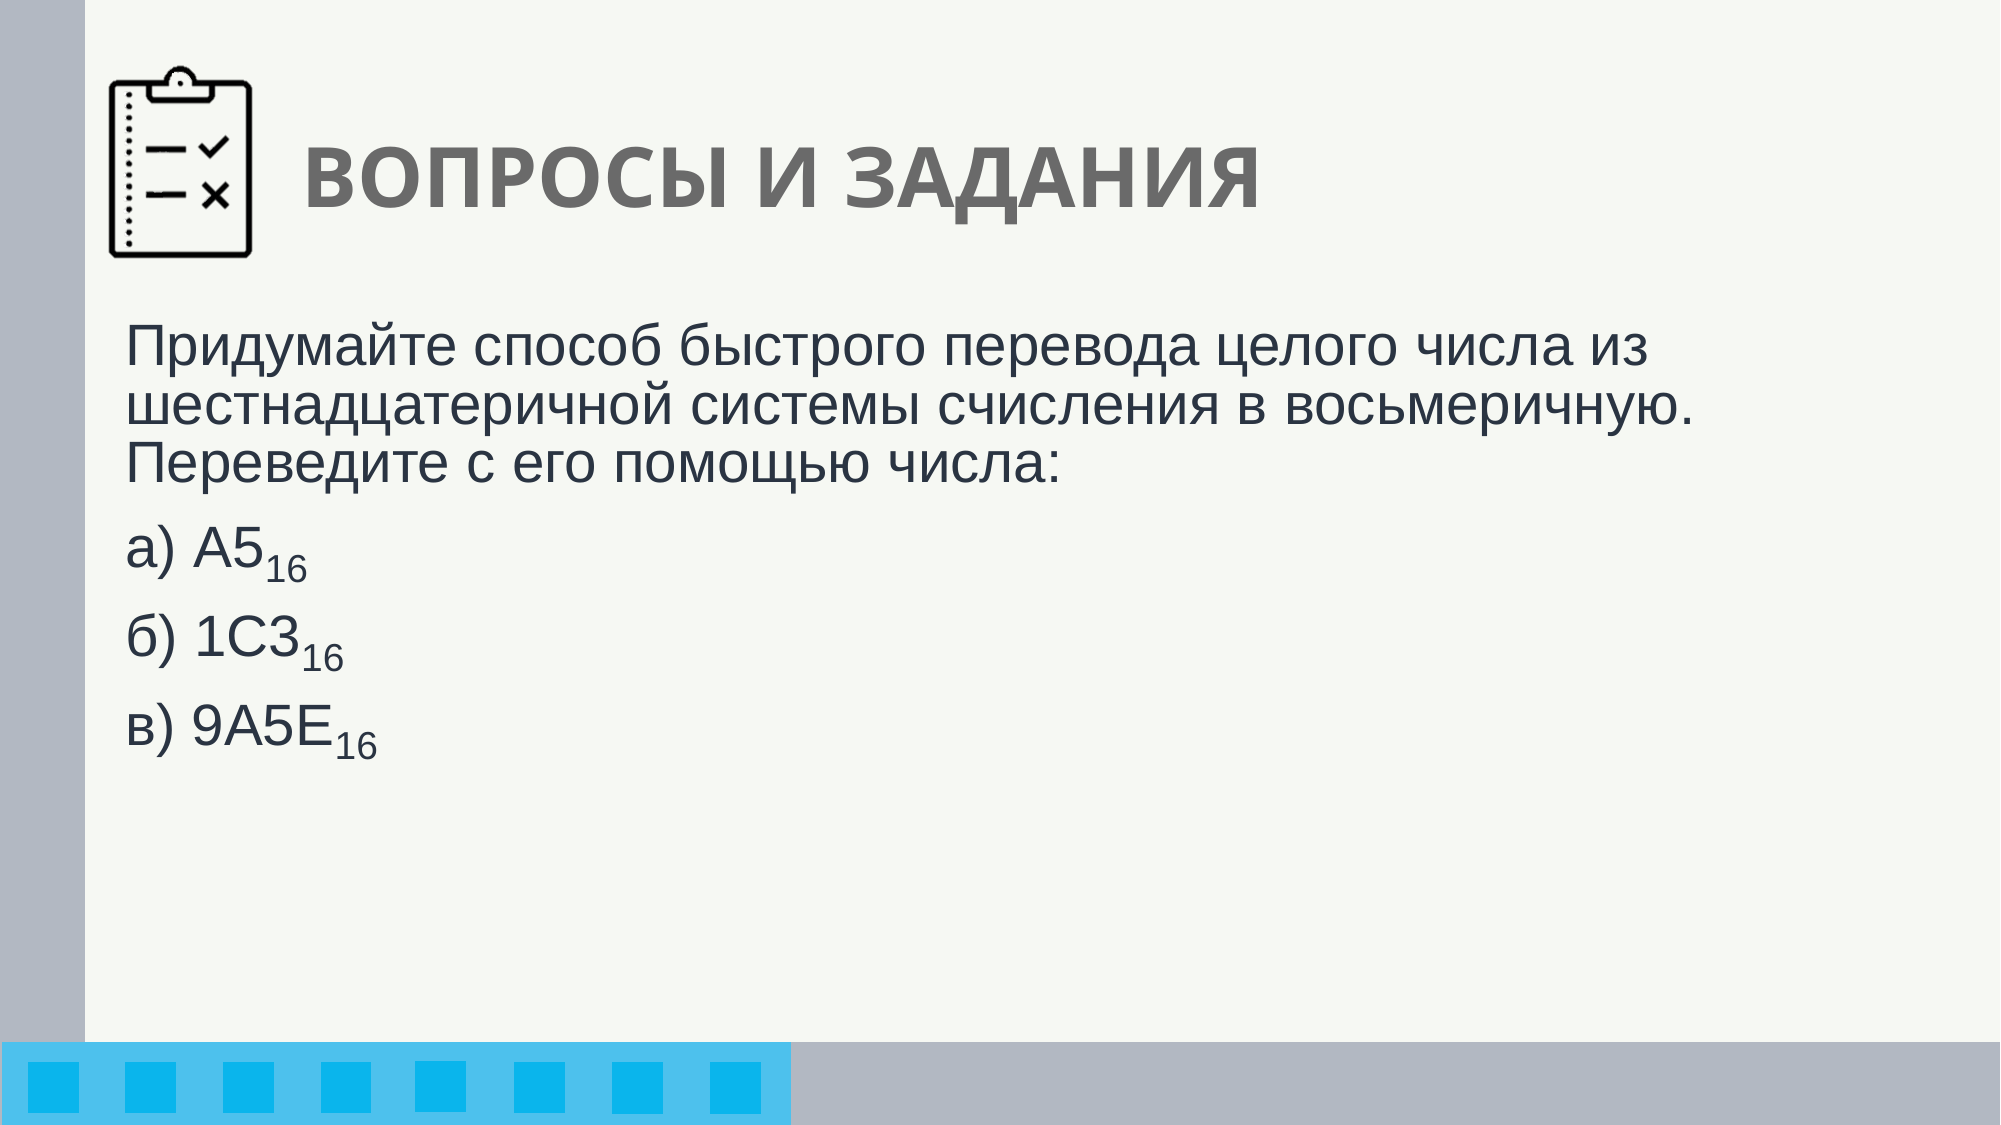

# ВОПРОСЫ И ЗАДАНИЯ
Придумайте способ быстрого перевода целого числа из шестнадцатеричной системы счисления в восьмеричную. Переведите с его помощью числа:
а) А516
б) 1С316
в) 9А5Е16